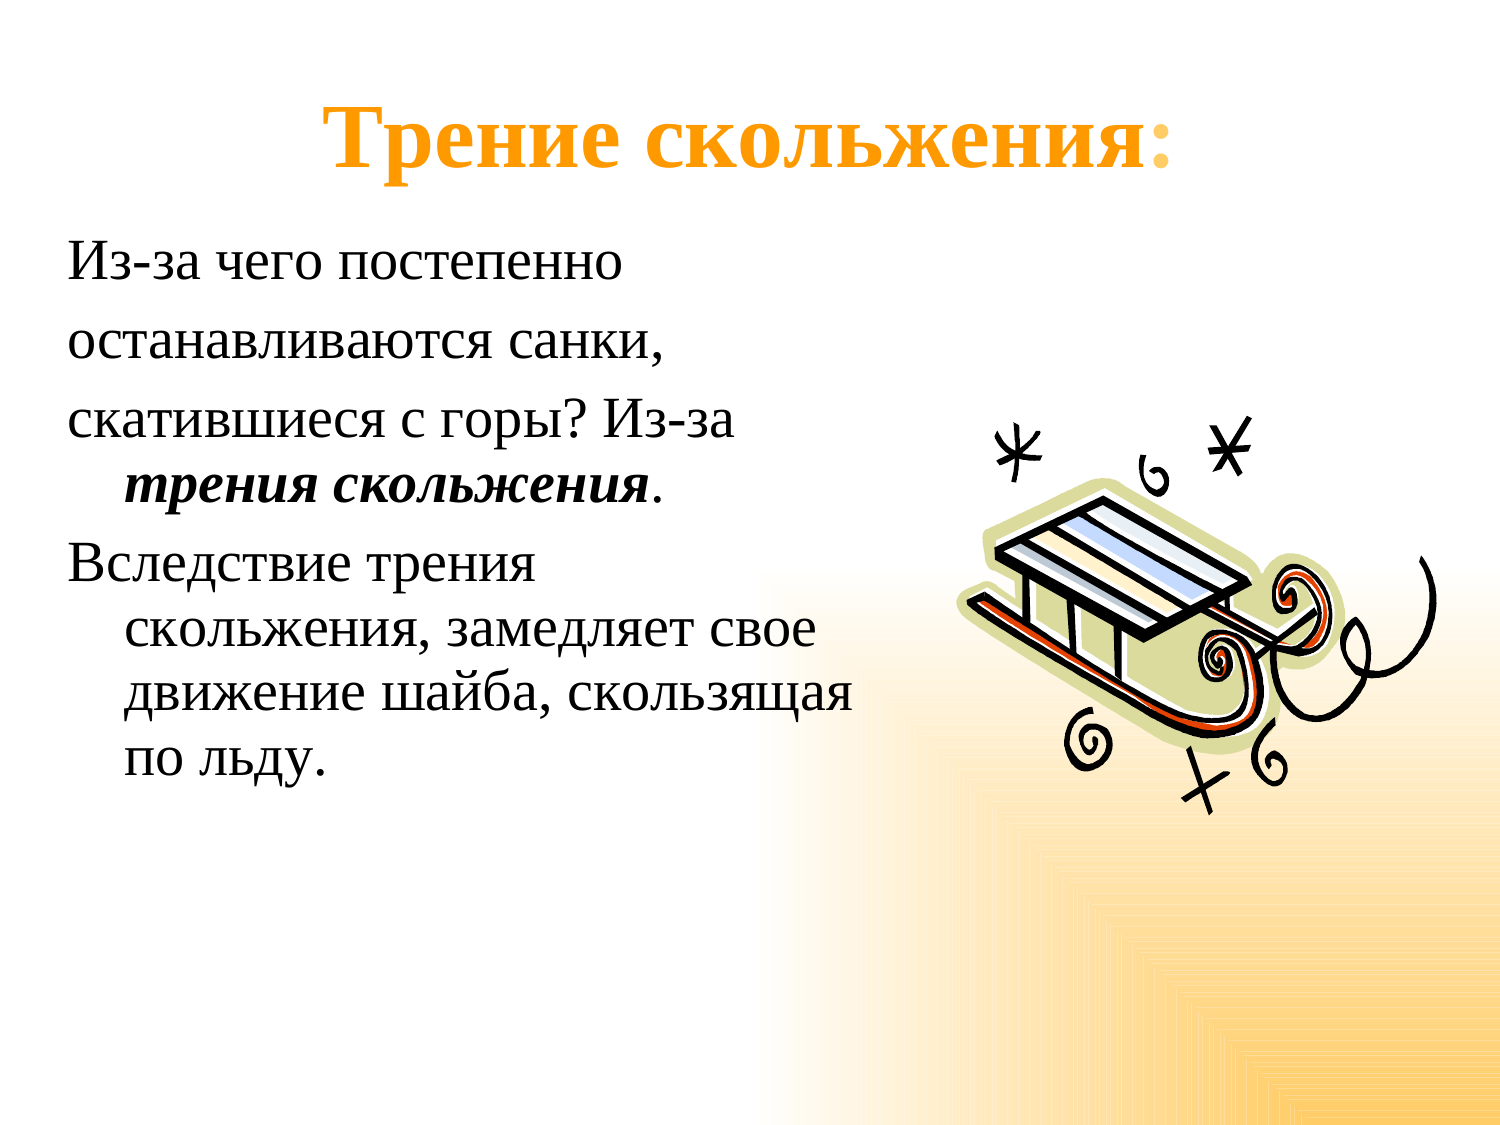

# Трение скольжения:
Из-за чего постепенно
останавливаются санки,
скатившиеся с горы? Из-за трения скольжения.
Вследствие трения скольжения, замедляет свое движение шайба, скользящая по льду.